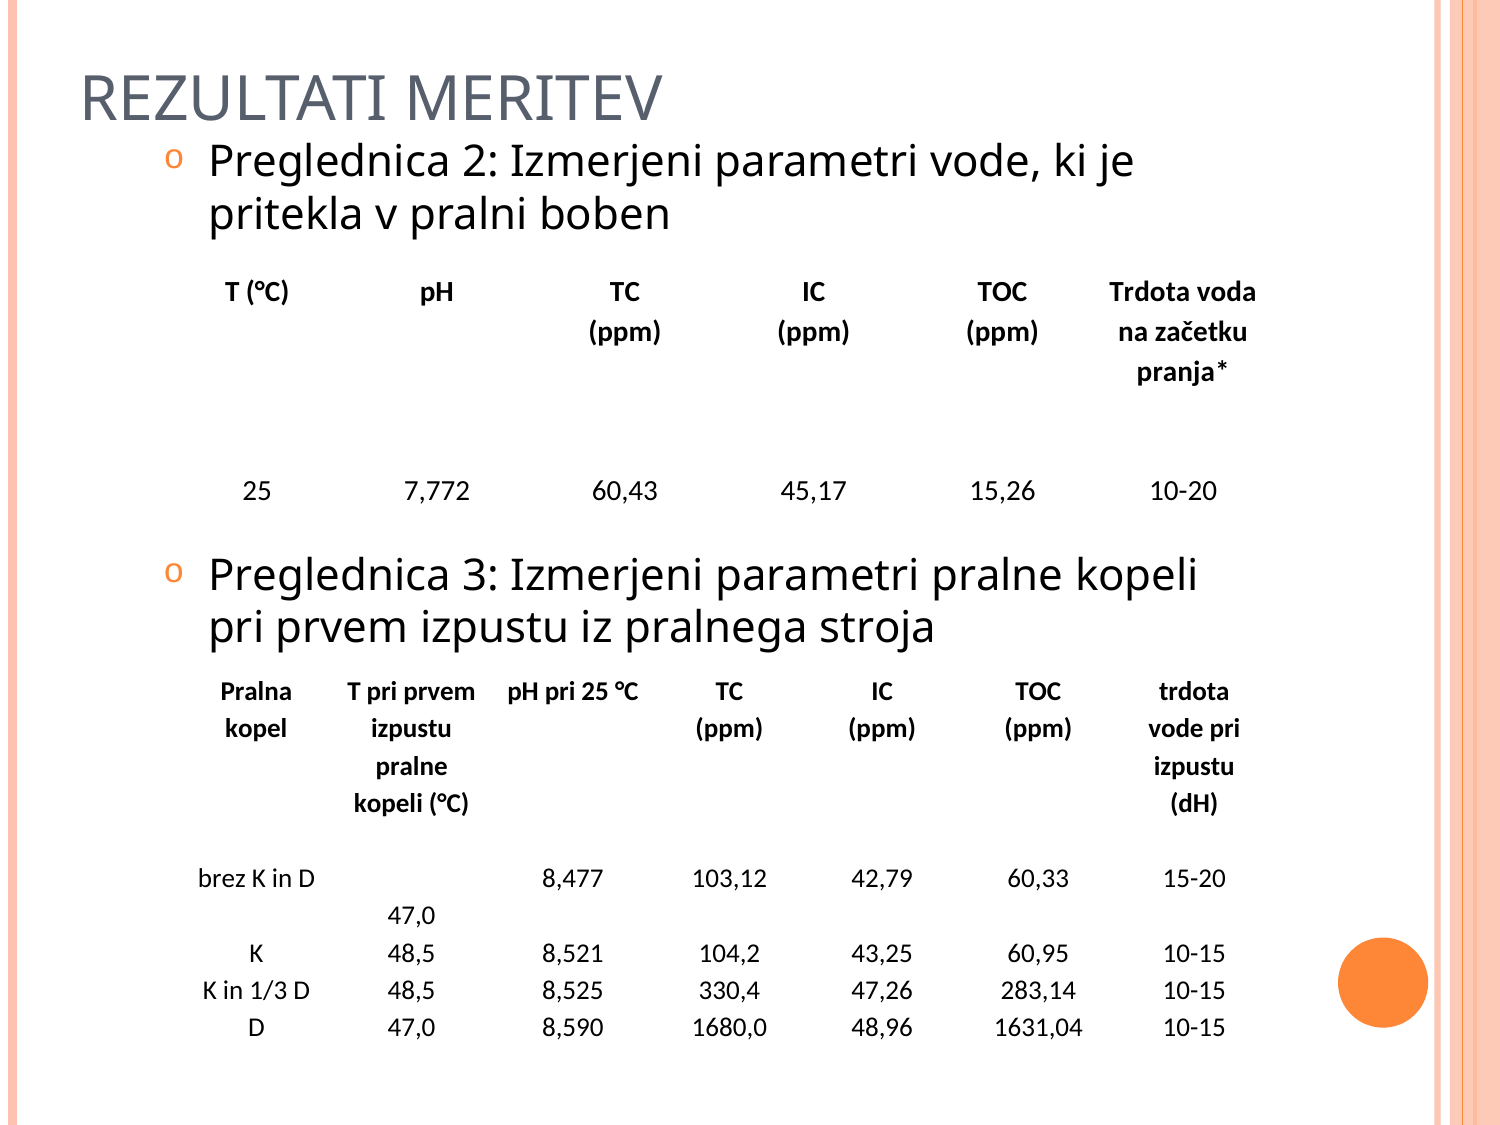

# REZULTATI MERITEV
Preglednica 2: Izmerjeni parametri vode, ki je pritekla v pralni boben
| T (°C) | pH | TC (ppm) | IC (ppm) | TOC (ppm) | Trdota voda na začetku pranja\* |
| --- | --- | --- | --- | --- | --- |
| 25 | 7,772 | 60,43 | 45,17 | 15,26 | 10-20 |
Preglednica 3: Izmerjeni parametri pralne kopeli pri prvem izpustu iz pralnega stroja
| Pralna kopel | T pri prvem izpustu pralne kopeli (°C) | pH pri 25 °C | TC (ppm) | IC (ppm) | TOC (ppm) | trdota vode pri izpustu (dH) |
| --- | --- | --- | --- | --- | --- | --- |
| brez K in D | 47,0 | 8,477 | 103,12 | 42,79 | 60,33 | 15-20 |
| K | 48,5 | 8,521 | 104,2 | 43,25 | 60,95 | 10-15 |
| K in 1/3 D | 48,5 | 8,525 | 330,4 | 47,26 | 283,14 | 10-15 |
| D | 47,0 | 8,590 | 1680,0 | 48,96 | 1631,04 | 10-15 |